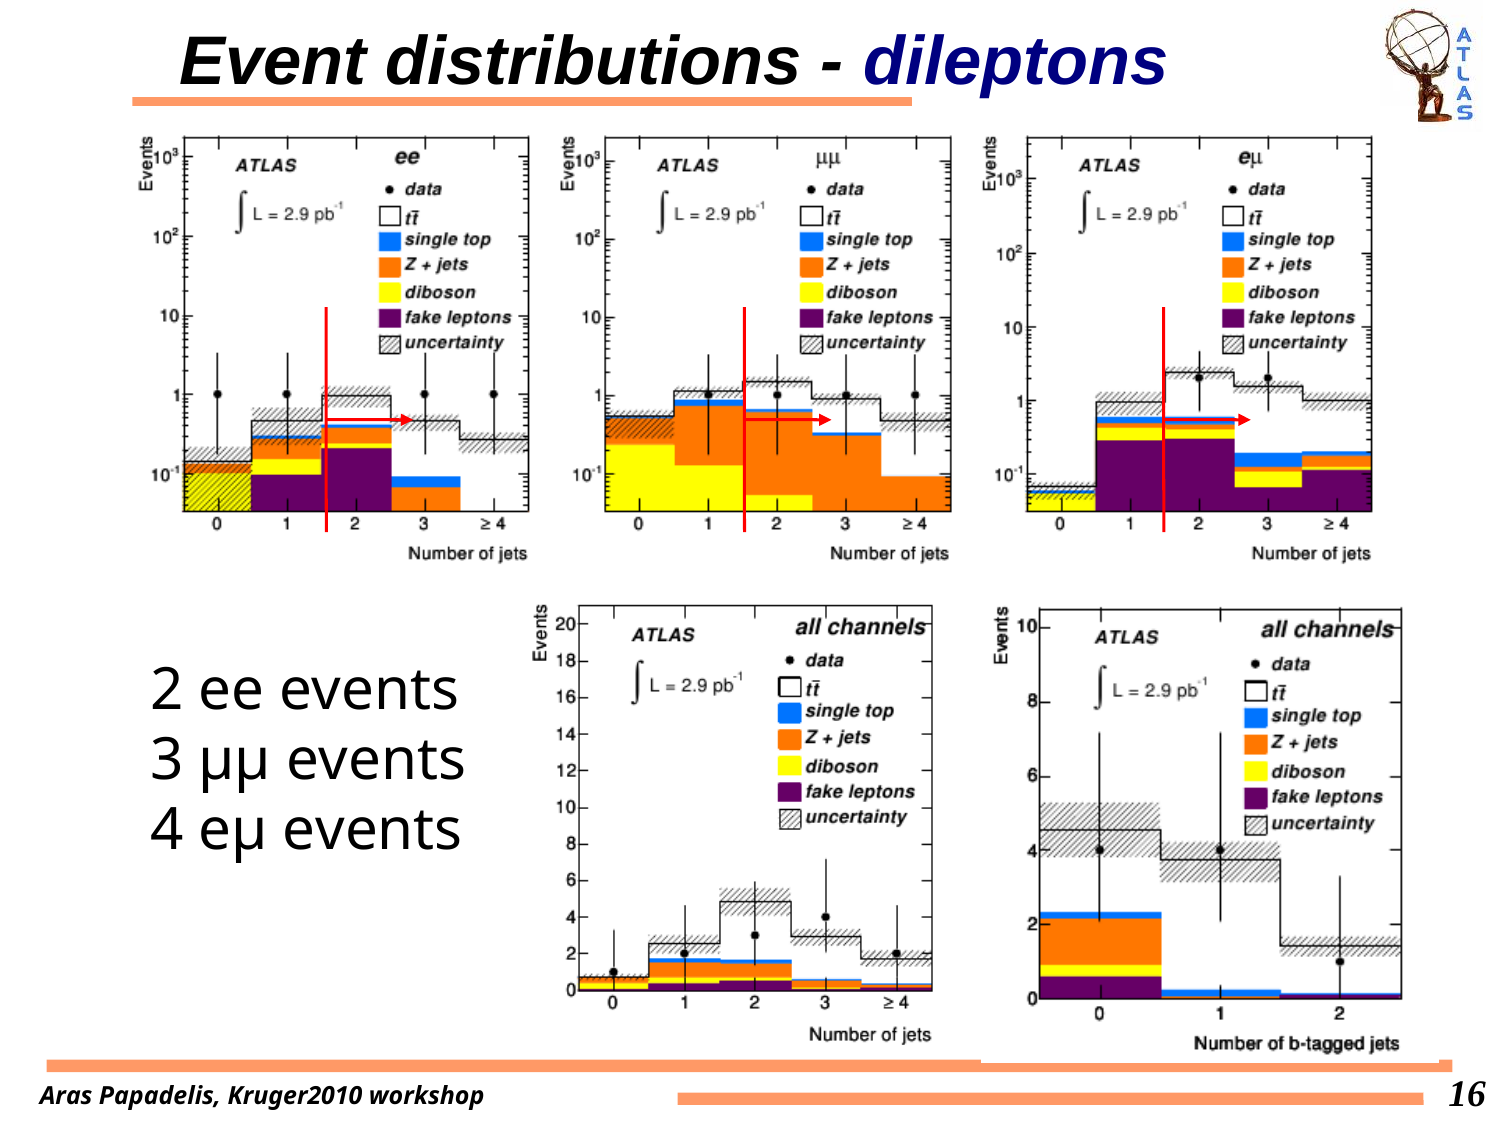

# Event distributions - dileptons
2 ee events
3 μμ events
4 eμ events